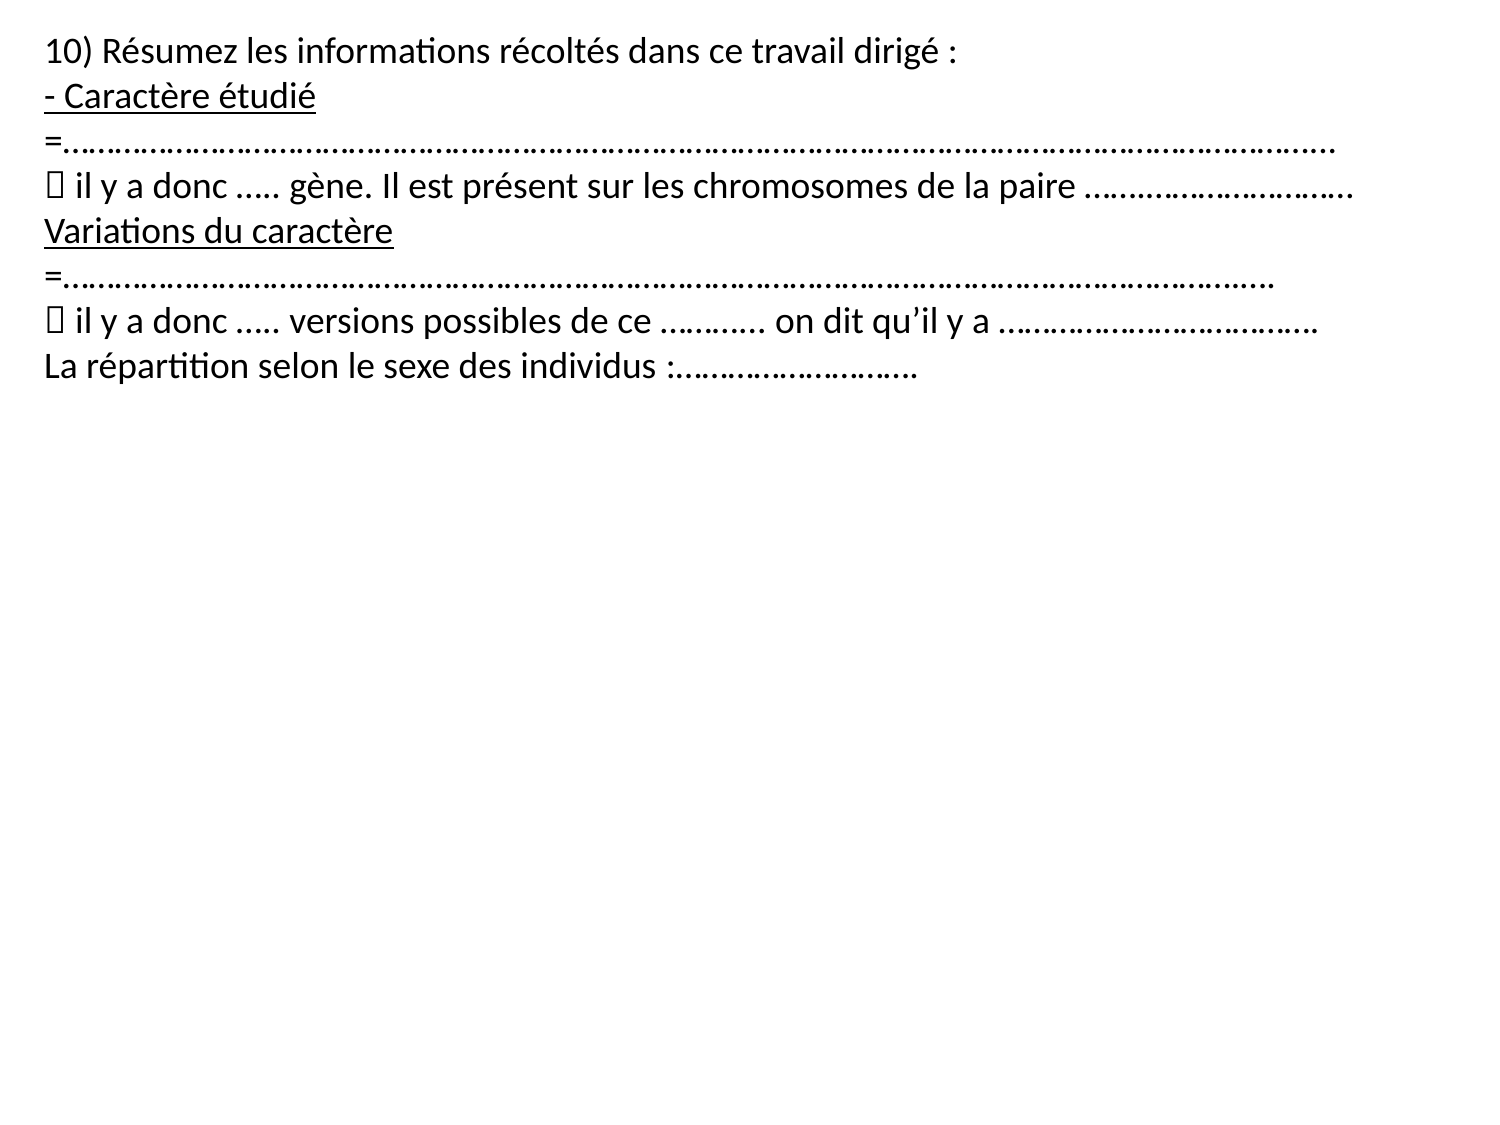

10) Résumez les informations récoltés dans ce travail dirigé :
- Caractère étudié =………………………………………………………………………………………………………………………………...
 il y a donc ….. gène. Il est présent sur les chromosomes de la paire …….……………………
Variations du caractère =……………………………………………………………………………………………………………………….….
 il y a donc ….. versions possibles de ce ………... on dit qu’il y a ……………………………….
La répartition selon le sexe des individus :……………………….